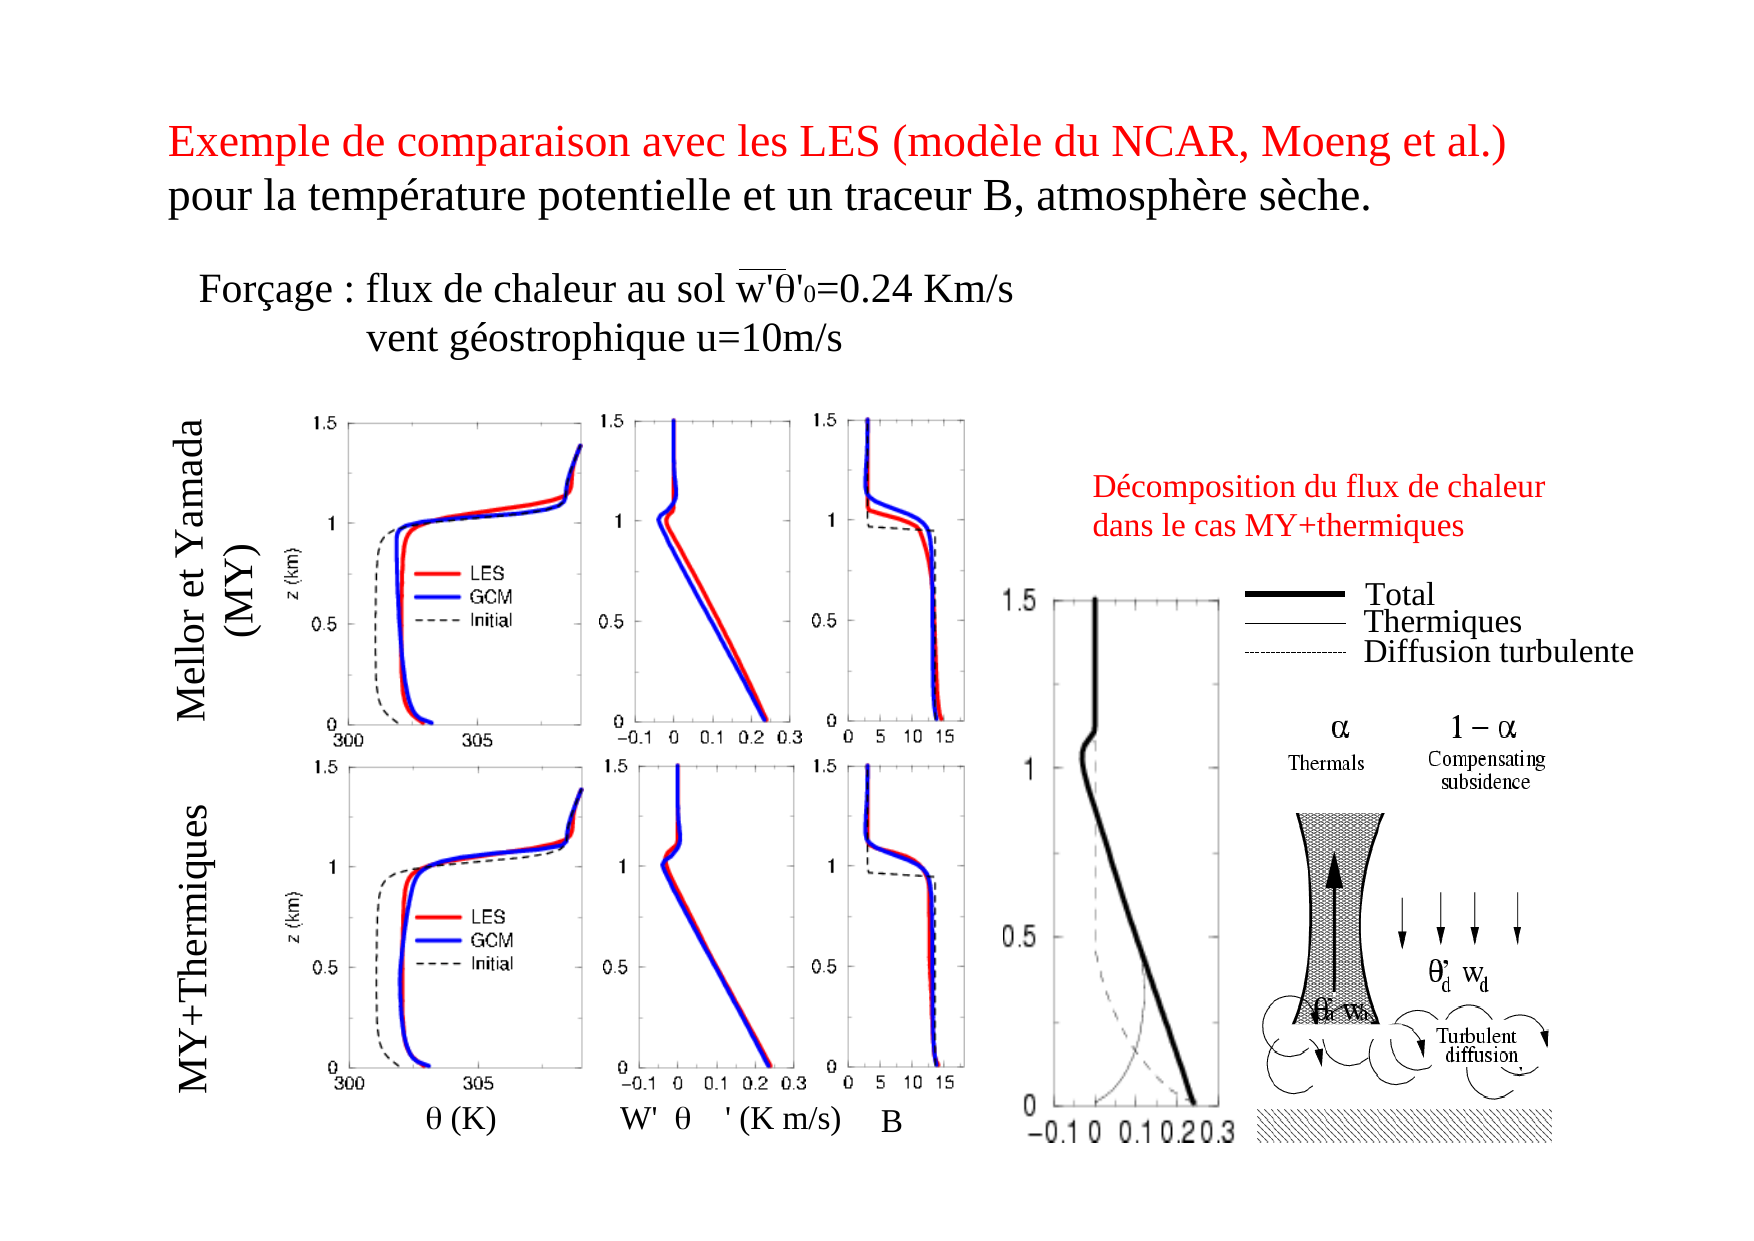

Exemple de comparaison avec les LES (modèle du NCAR, Moeng et al.)
pour la température potentielle et un traceur B, atmosphère sèche.
Forçage : flux de chaleur au sol w'q'0=0.24 Km/s
 vent géostrophique u=10m/s
Décomposition du flux de chaleur
dans le cas MY+thermiques
Mellor et Yamada
 (MY)
Total
Thermiques
Diffusion turbulente
MY+Thermiques
W' q ' (K m/s)
q (K)
B